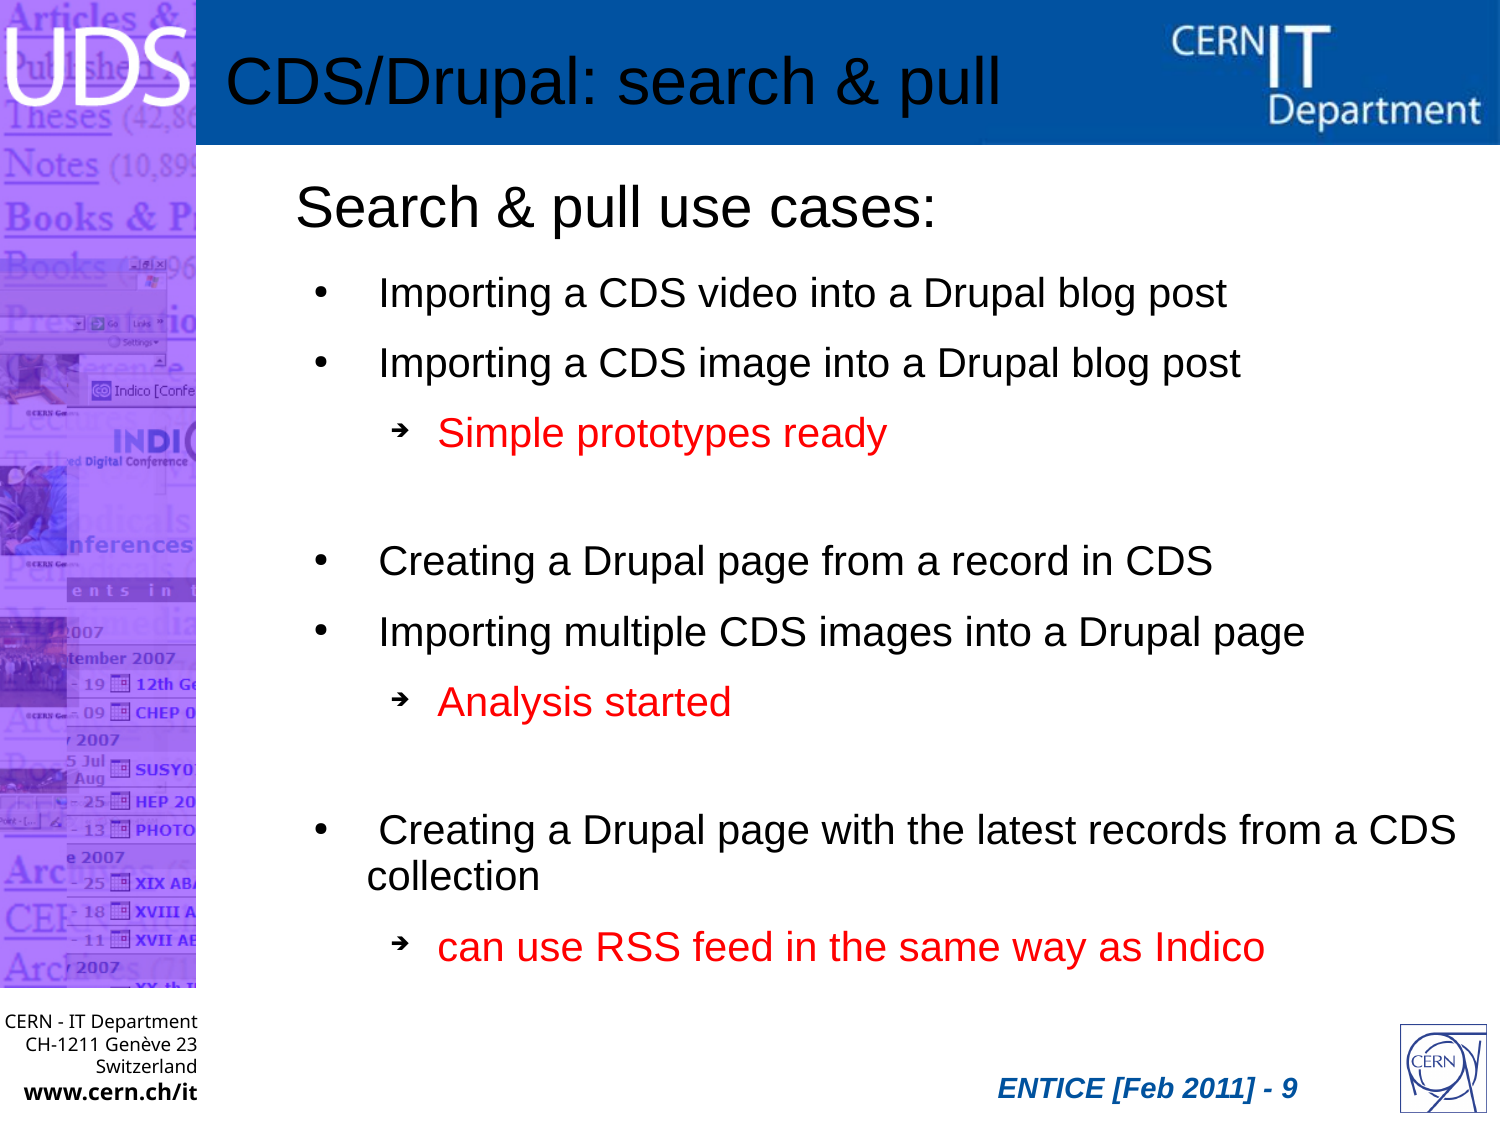

# CDS/Drupal: search & pull
Search & pull use cases:
 Importing a CDS video into a Drupal blog post
 Importing a CDS image into a Drupal blog post
Simple prototypes ready
 Creating a Drupal page from a record in CDS
 Importing multiple CDS images into a Drupal page
Analysis started
 Creating a Drupal page with the latest records from a CDS collection
can use RSS feed in the same way as Indico